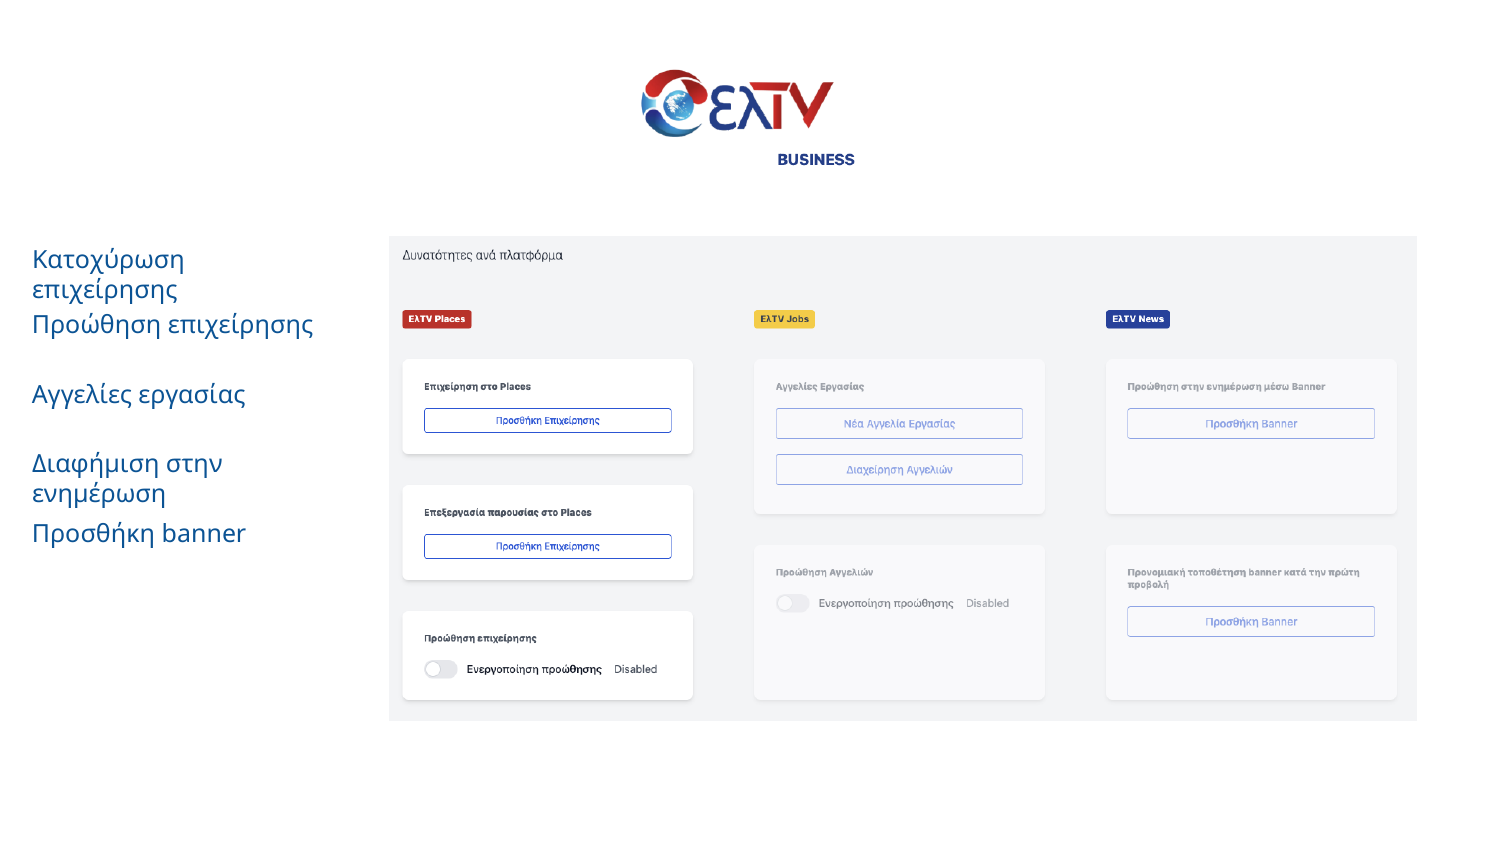

Κατοχύρωση επιχείρησης
Προώθηση επιχείρησης
Αγγελίες εργασίας
Διαφήμιση στην ενημέρωση
Προσθήκη banner